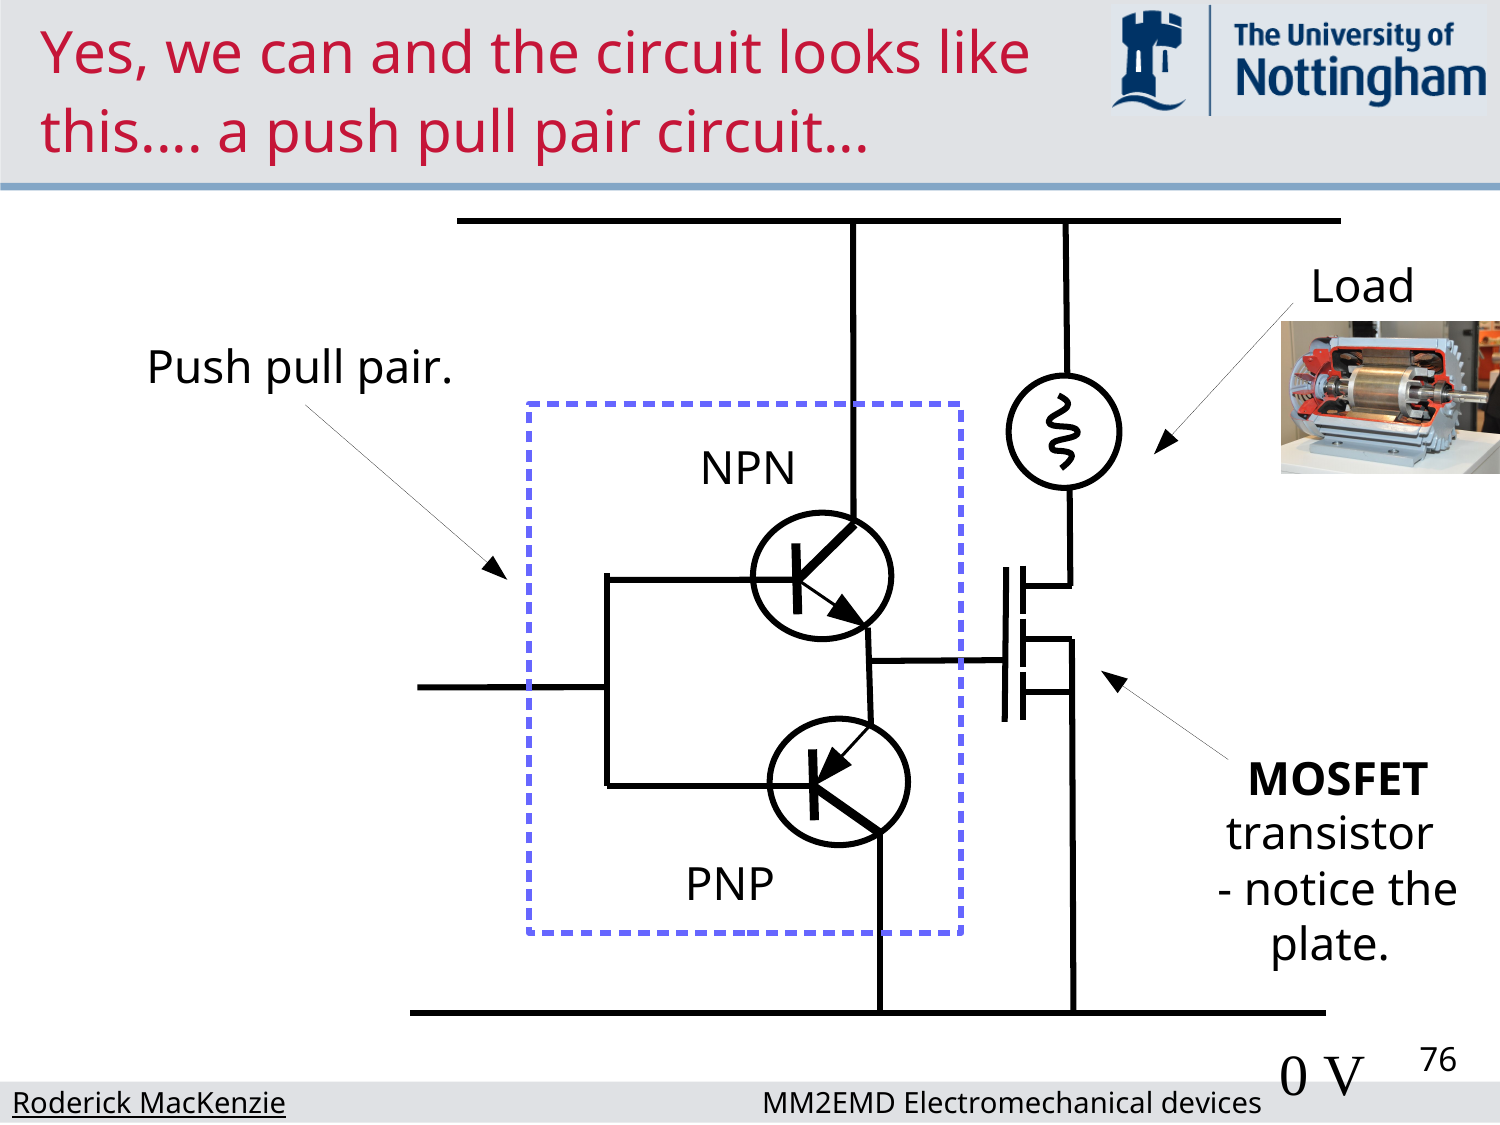

# Yes, we can and the circuit looks like this.... a push pull pair circuit...
Load
Push pull pair.
NPN
MOSFET transistor
- notice the plate.
PNP
0 V